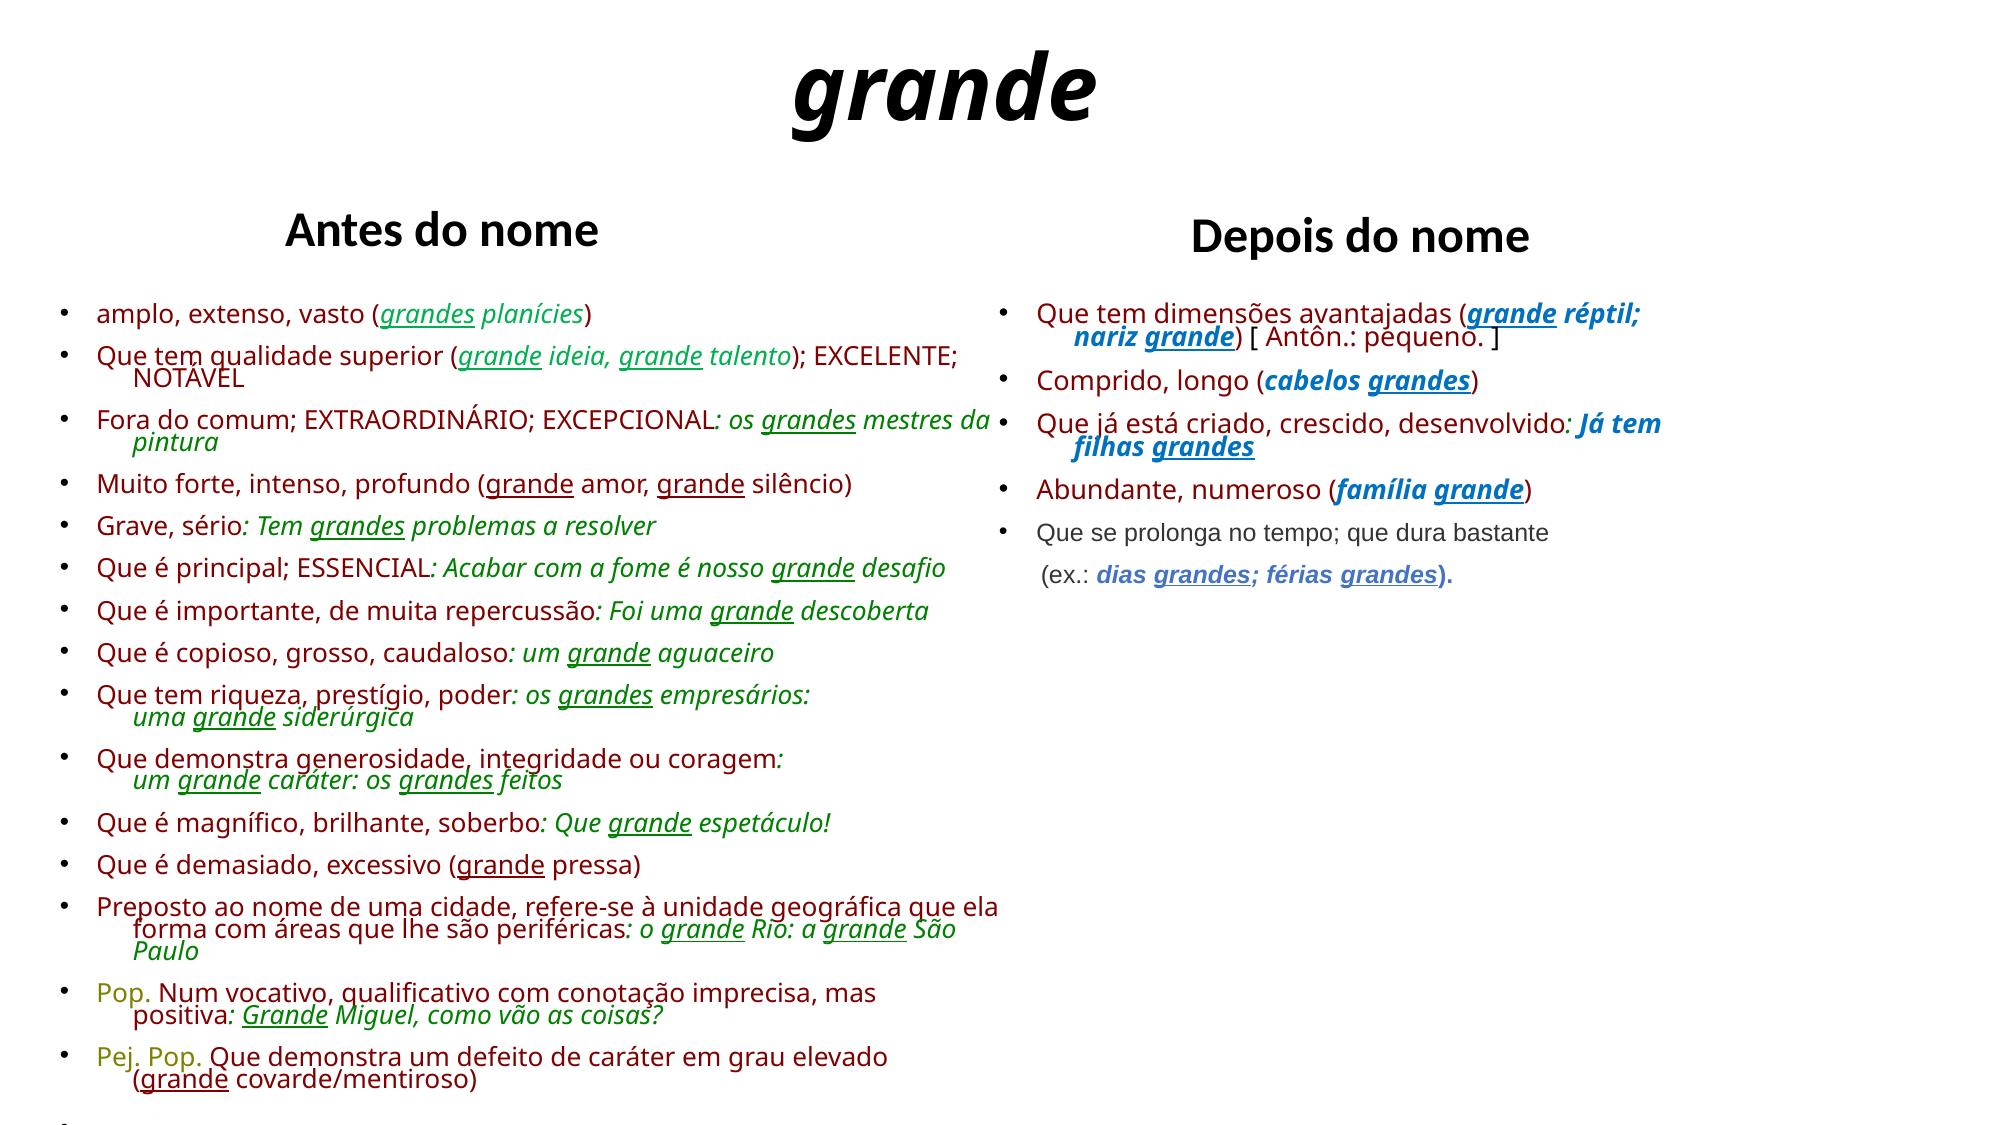

# grande
Antes do nome
Depois do nome
amplo, extenso, vasto (grandes planícies)
Que tem qualidade superior (grande ideia, grande talento); EXCELENTE; NOTÁVEL
Fora do comum; EXTRAORDINÁRIO; EXCEPCIONAL: os grandes mestres da pintura
Muito forte, intenso, profundo (grande amor, grande silêncio)
Grave, sério: Tem grandes problemas a resolver
Que é principal; ESSENCIAL: Acabar com a fome é nosso grande desafio
Que é importante, de muita repercussão: Foi uma grande descoberta
Que é copioso, grosso, caudaloso: um grande aguaceiro
Que tem riqueza, prestígio, poder: os grandes empresários: uma grande siderúrgica
Que demonstra generosidade, integridade ou coragem: um grande caráter: os grandes feitos
Que é magnífico, brilhante, soberbo: Que grande espetáculo!
Que é demasiado, excessivo (grande pressa)
Preposto ao nome de uma cidade, refere-se à unidade geográfica que ela forma com áreas que lhe são periféricas: o grande Rio: a grande São Paulo
Pop. Num vocativo, qualificativo com conotação imprecisa, mas positiva: Grande Miguel, como vão as coisas?
Pej. Pop. Que demonstra um defeito de caráter em grau elevado (grande covarde/mentiroso)
Que tem dimensões avantajadas (grande réptil; nariz grande) [ Antôn.: pequeno. ]
Comprido, longo (cabelos grandes)
Que já está criado, crescido, desenvolvido: Já tem filhas grandes
Abundante, numeroso (família grande)
Que se prolonga no tempo; que dura bastante
 (ex.: dias grandes; férias grandes).